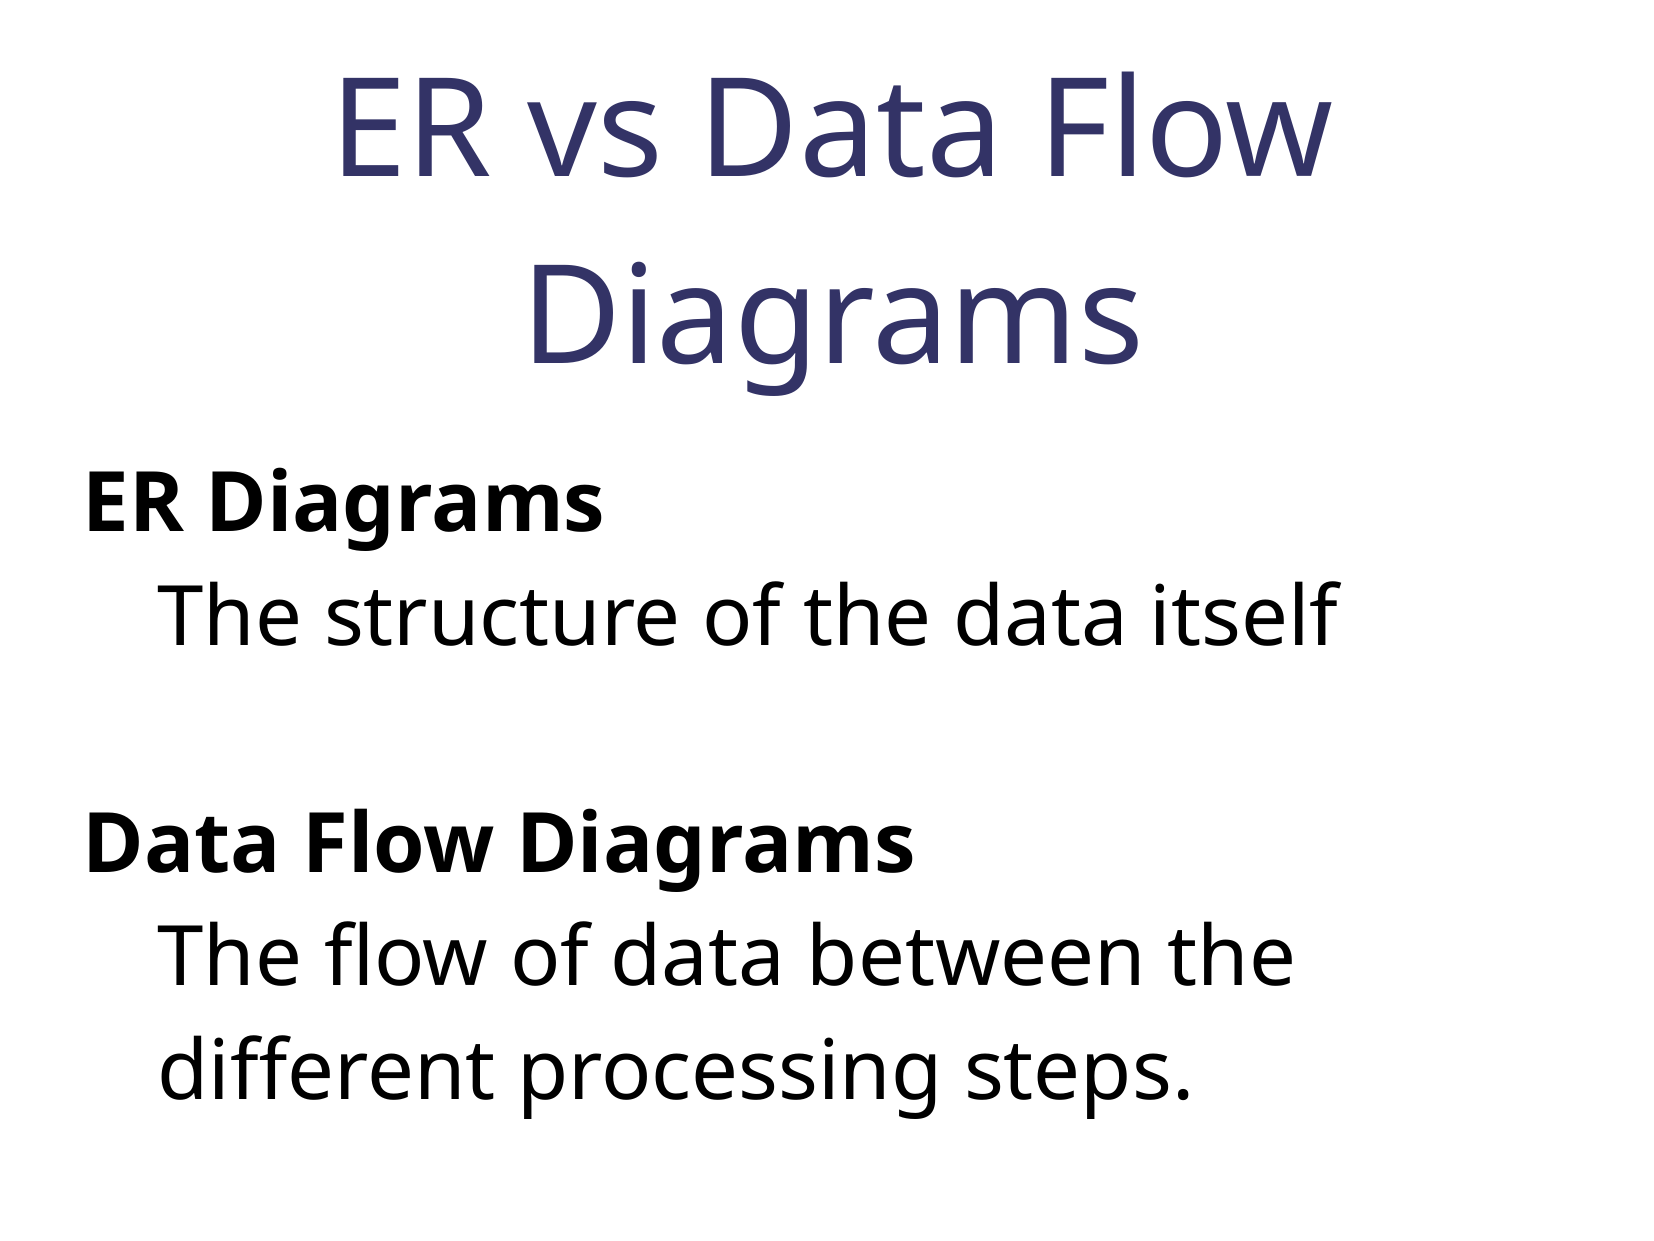

# ER vs Data Flow Diagrams
ER Diagrams
	The structure of the data itself
Data Flow Diagrams
	The flow of data between the
	different processing steps.